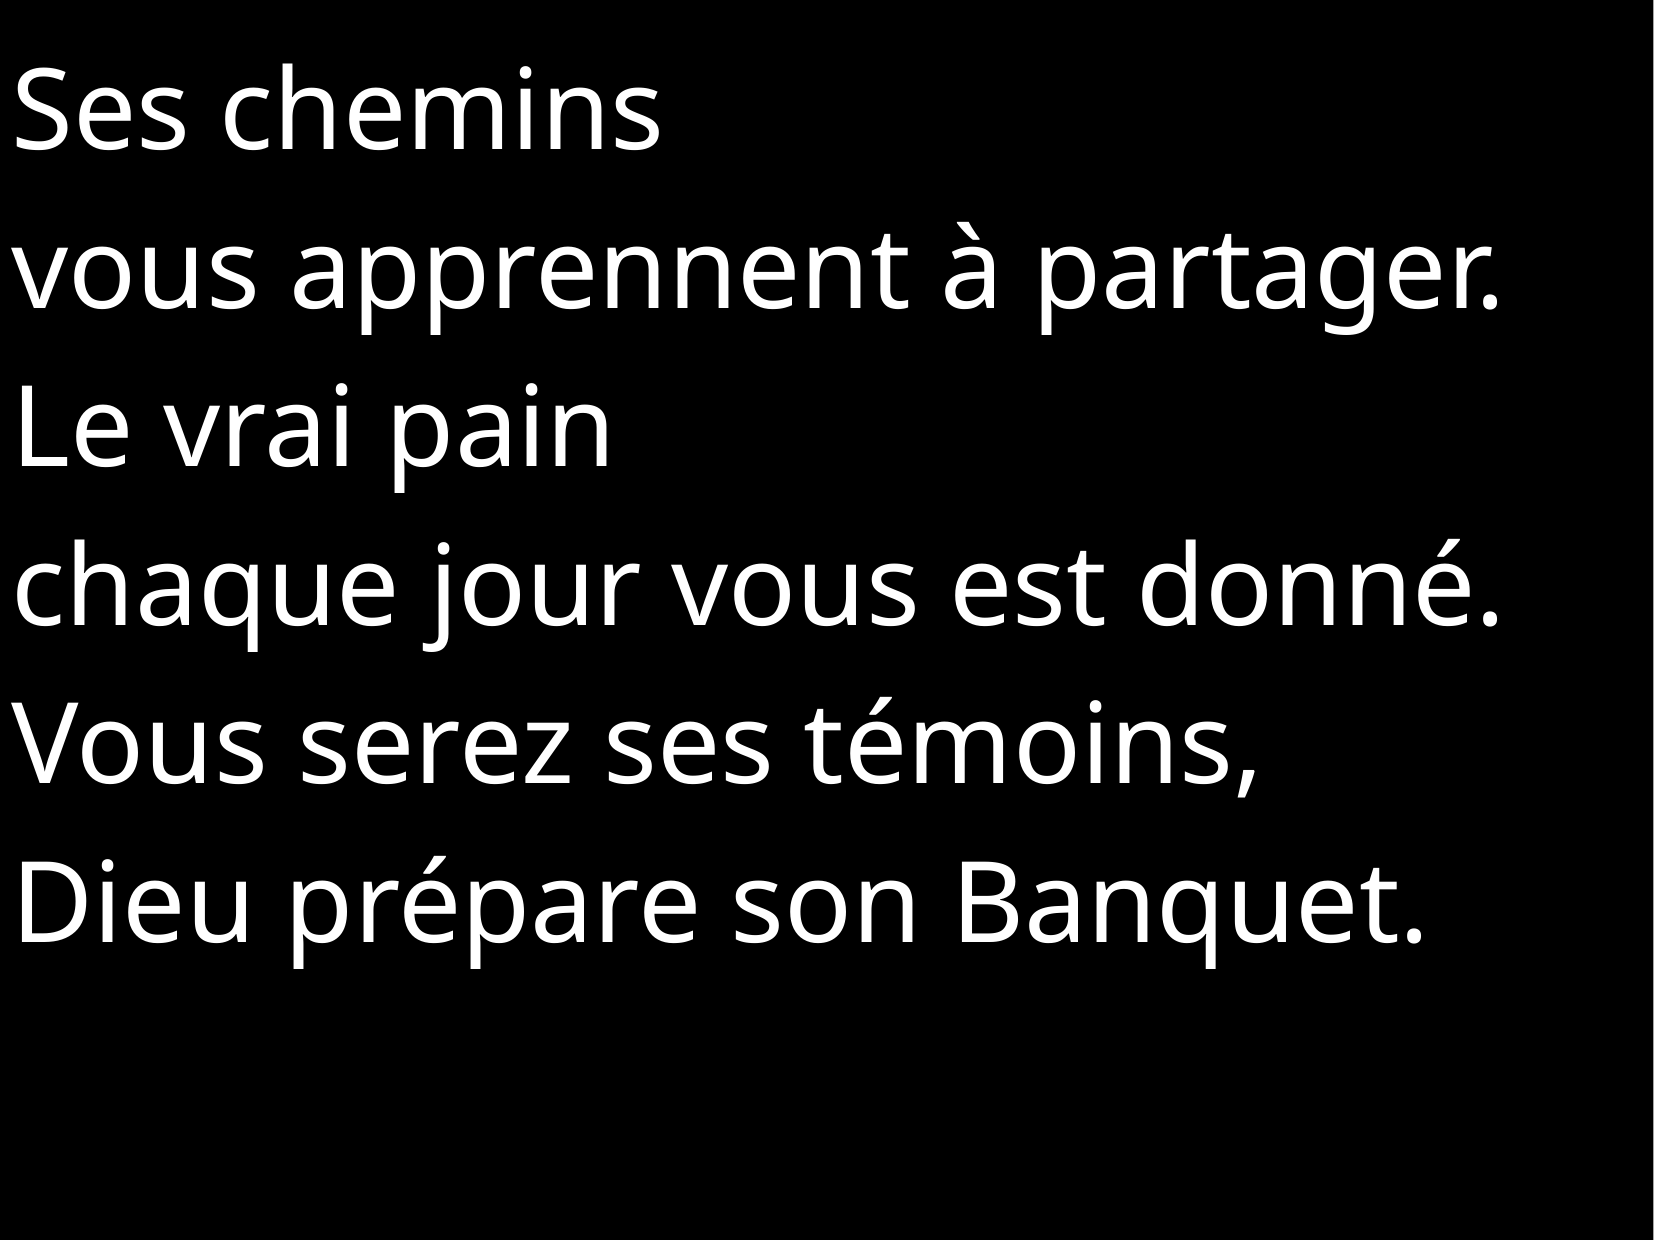

# Ses chemins
vous apprennent à partager.
Le vrai pain
chaque jour vous est donné.
Vous serez ses témoins,
Dieu prépare son Banquet.